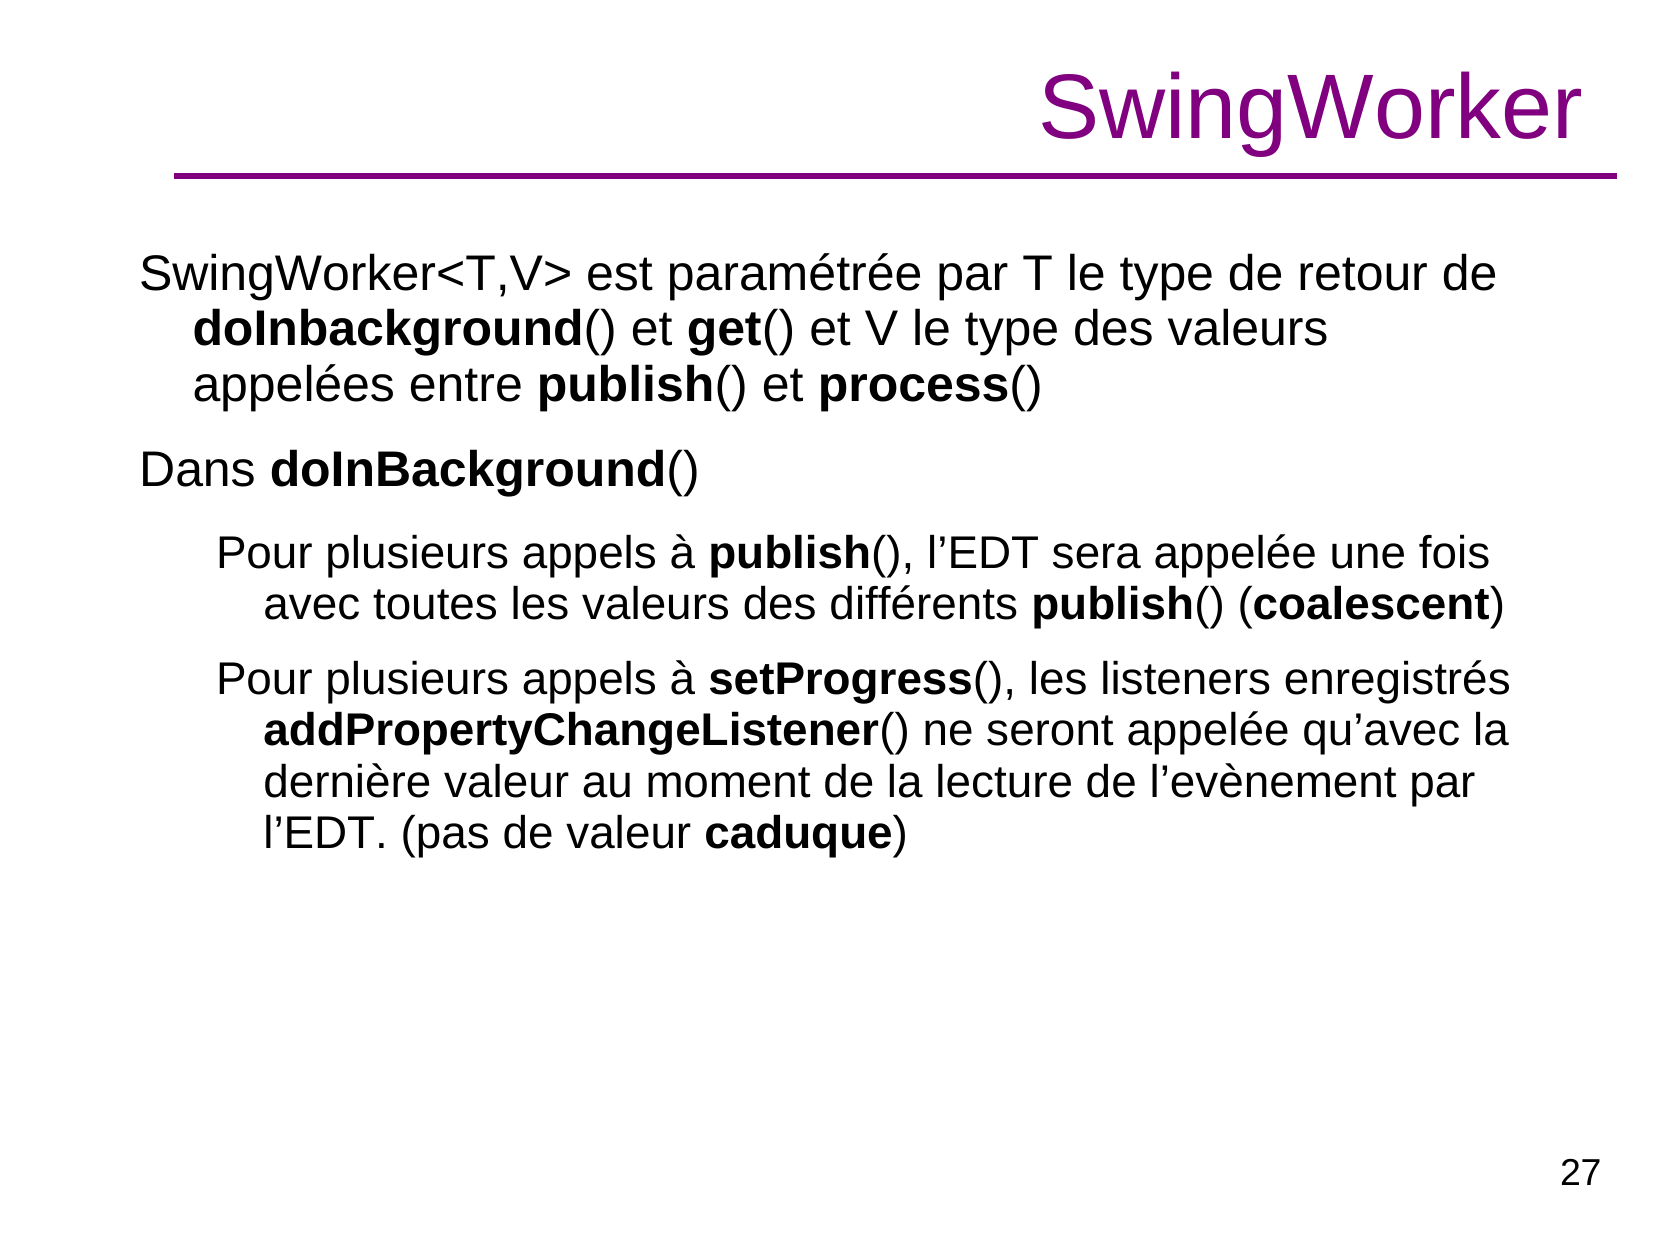

# SwingWorker
SwingWorker<T,V> est paramétrée par T le type de retour de doInbackground() et get() et V le type des valeurs appelées entre publish() et process()
Dans doInBackground()
Pour plusieurs appels à publish(), l’EDT sera appelée une fois avec toutes les valeurs des différents publish() (coalescent)
Pour plusieurs appels à setProgress(), les listeners enregistrés addPropertyChangeListener() ne seront appelée qu’avec la dernière valeur au moment de la lecture de l’evènement par l’EDT. (pas de valeur caduque)